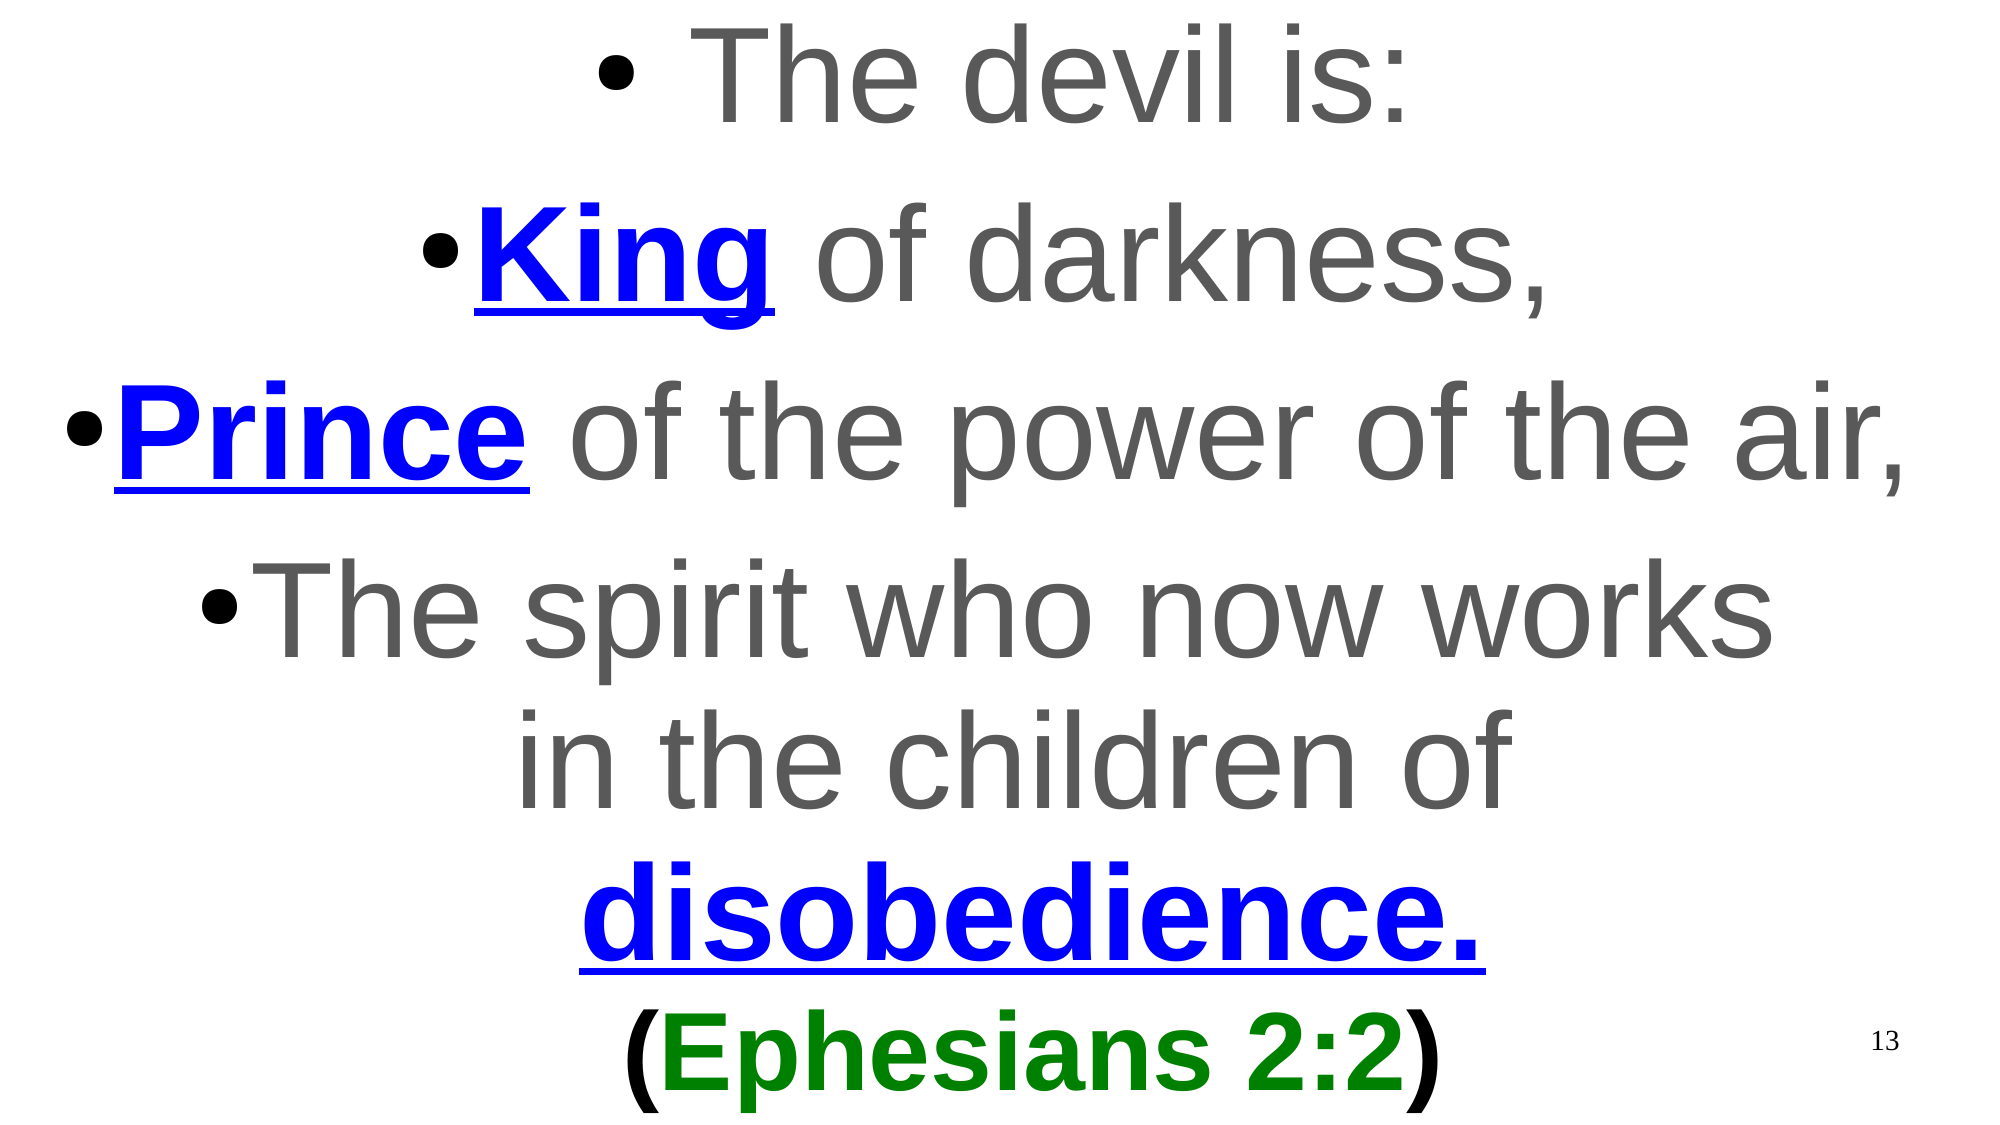

# The devil is:
King of darkness,
Prince of the power of the air,
The spirit who now works
in the children of
disobedience.
(Ephesians 2:2)
13